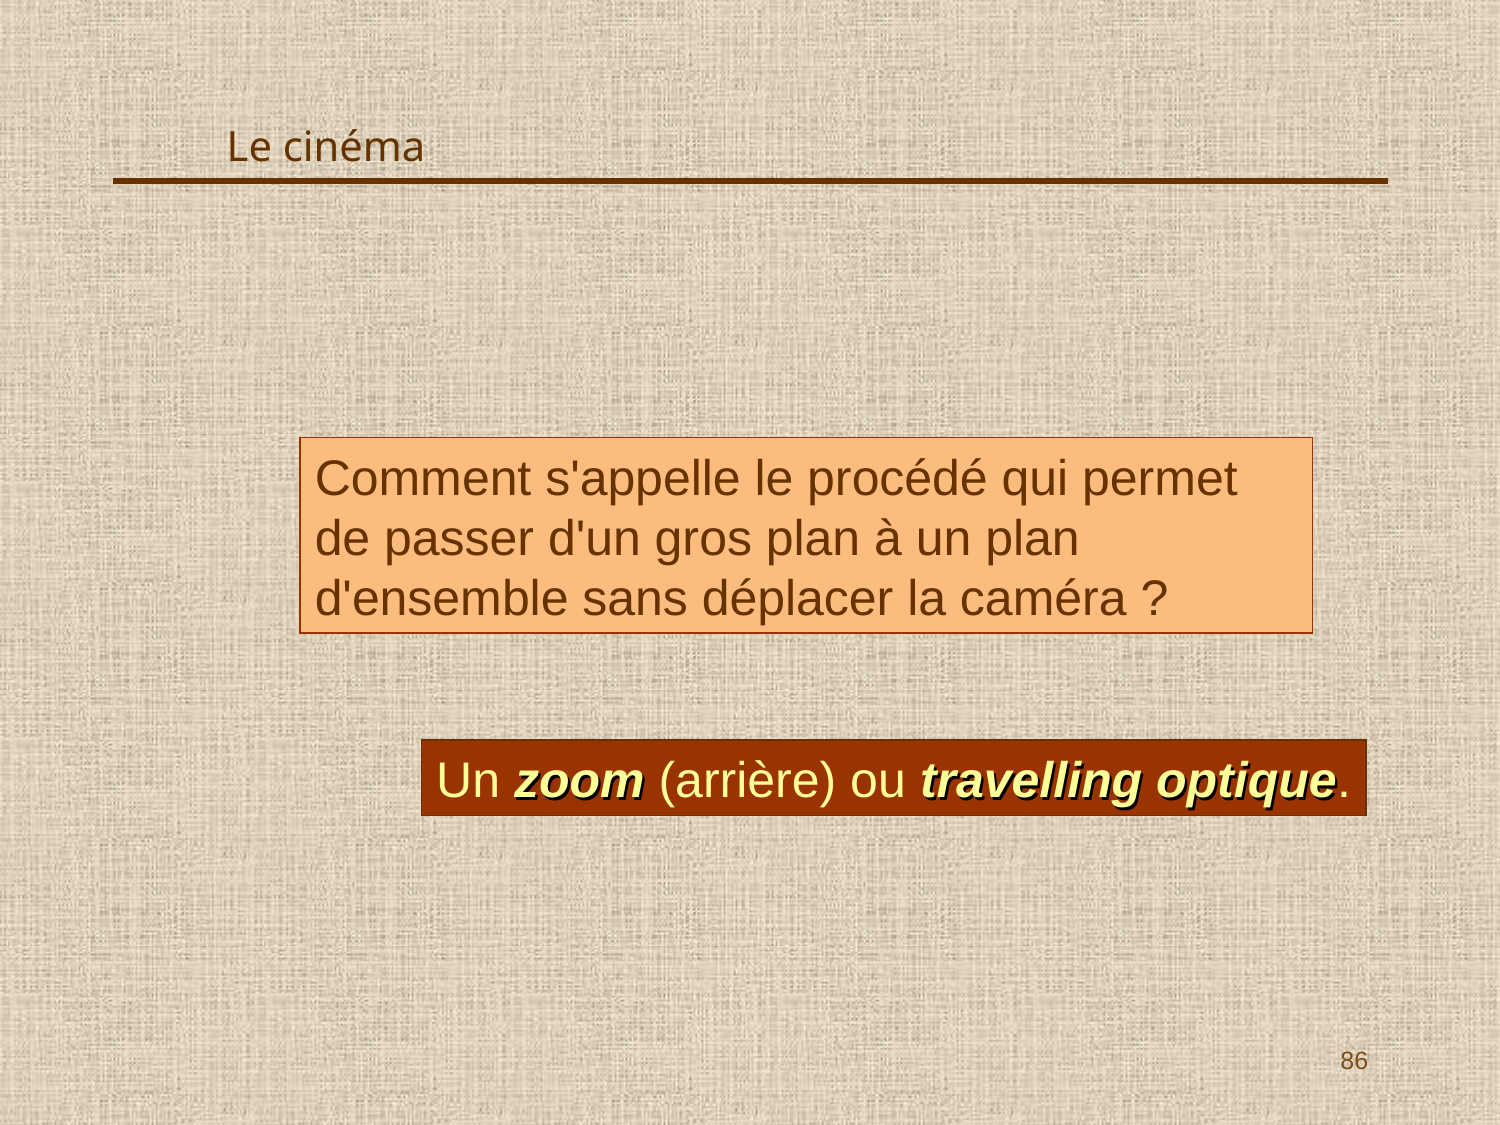

Le cinéma
Comment s'appelle le procédé qui permet de passer d'un gros plan à un plan d'ensemble sans déplacer la caméra ?
Un zoom (arrière) ou travelling optique.
86